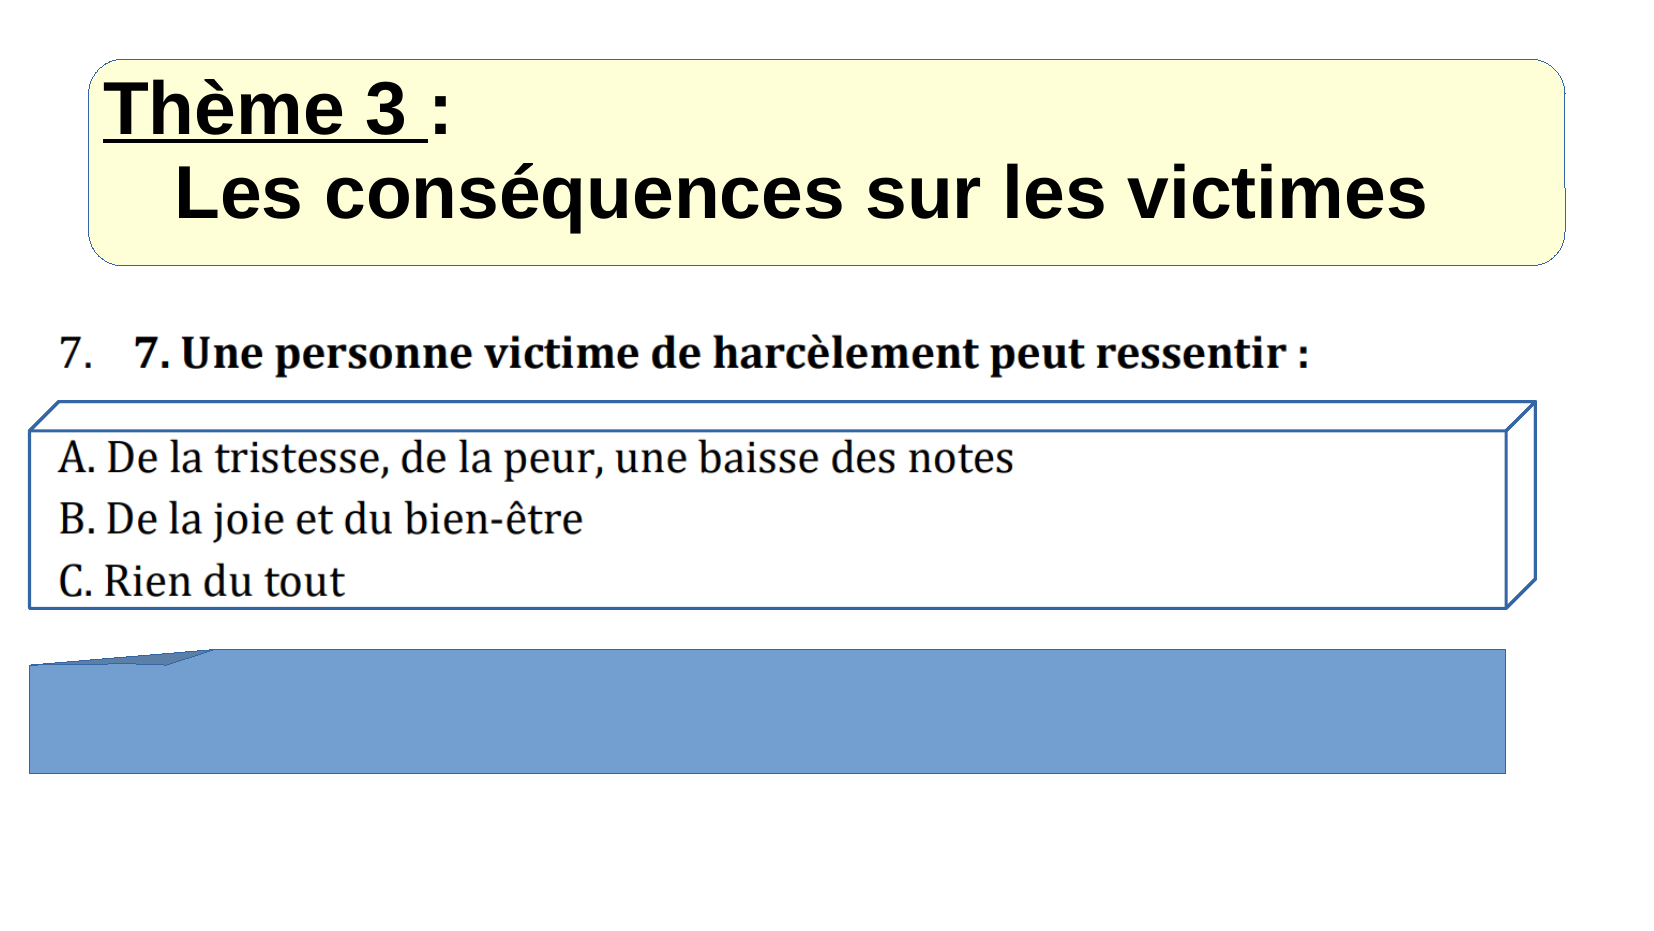

Thème 3 :
Les conséquences sur les victimes